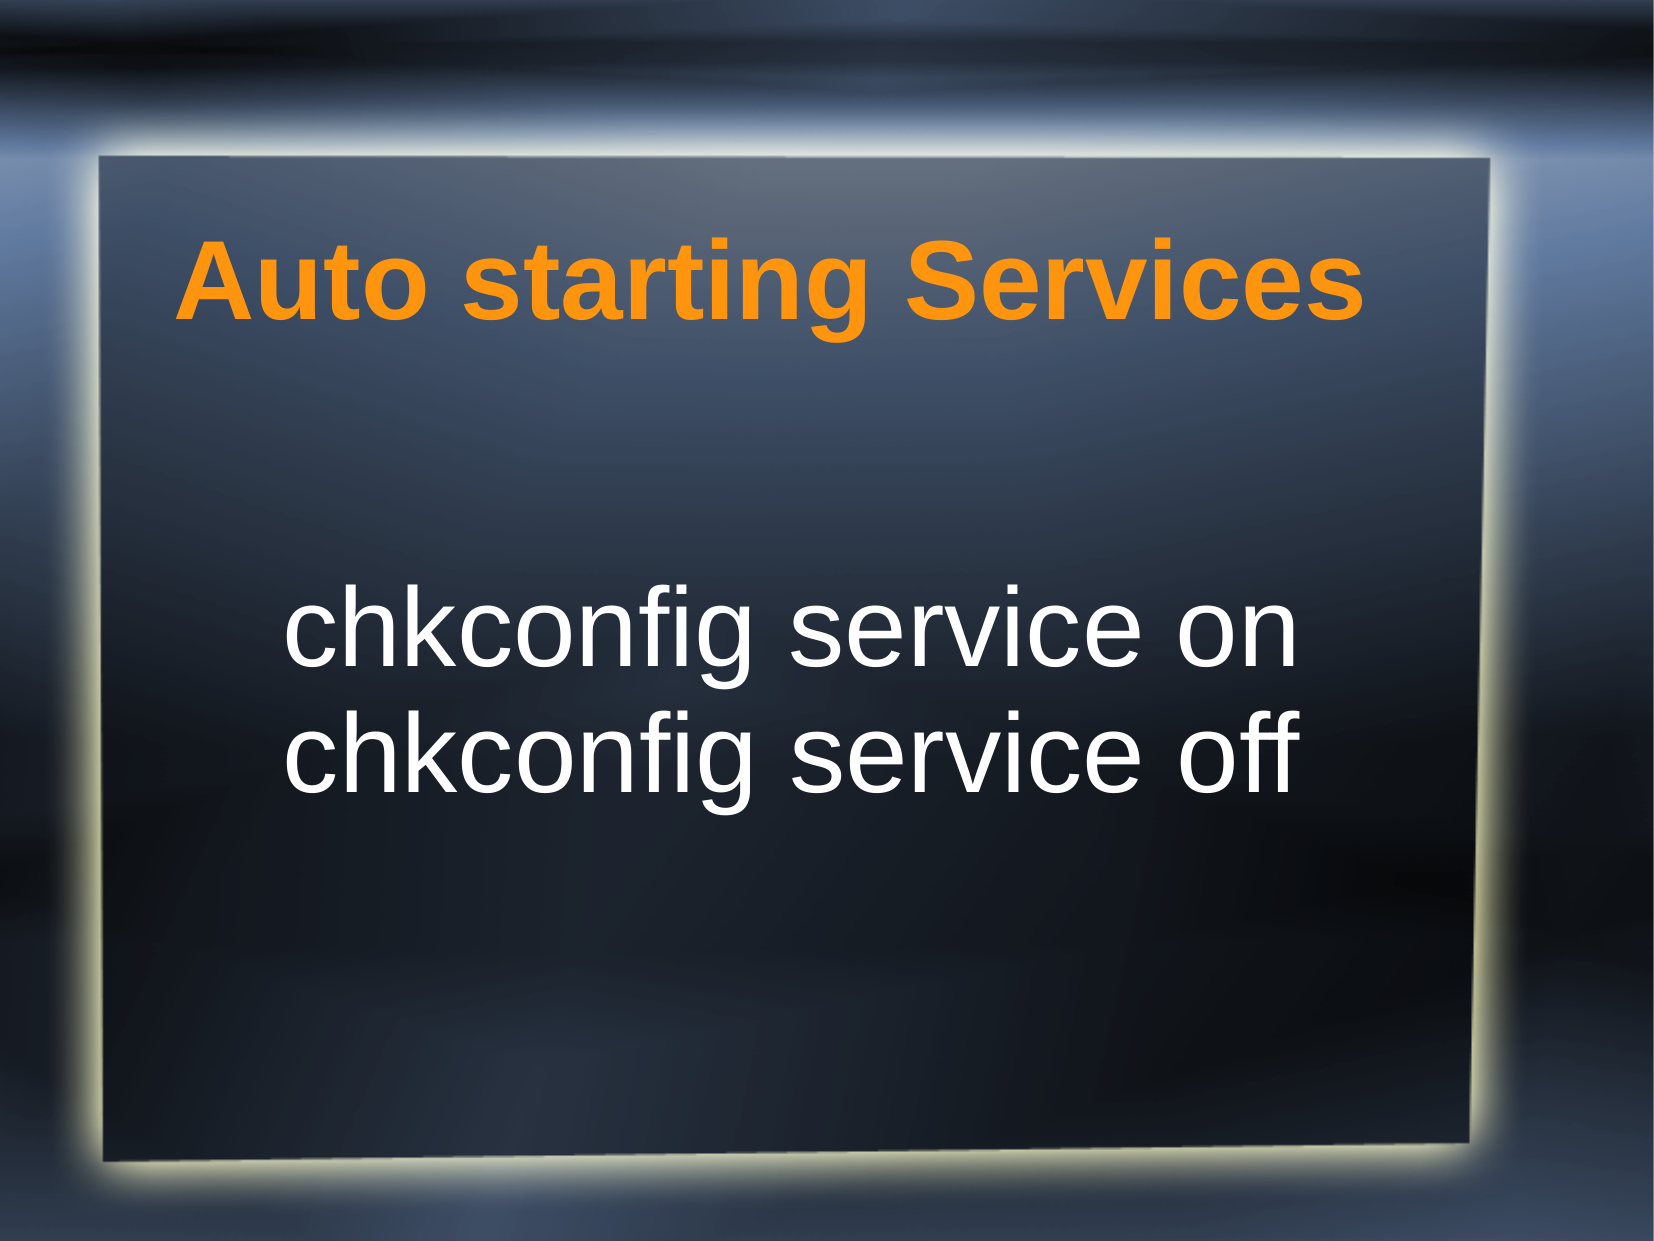

# Auto starting Services
chkconfig service on
chkconfig service off